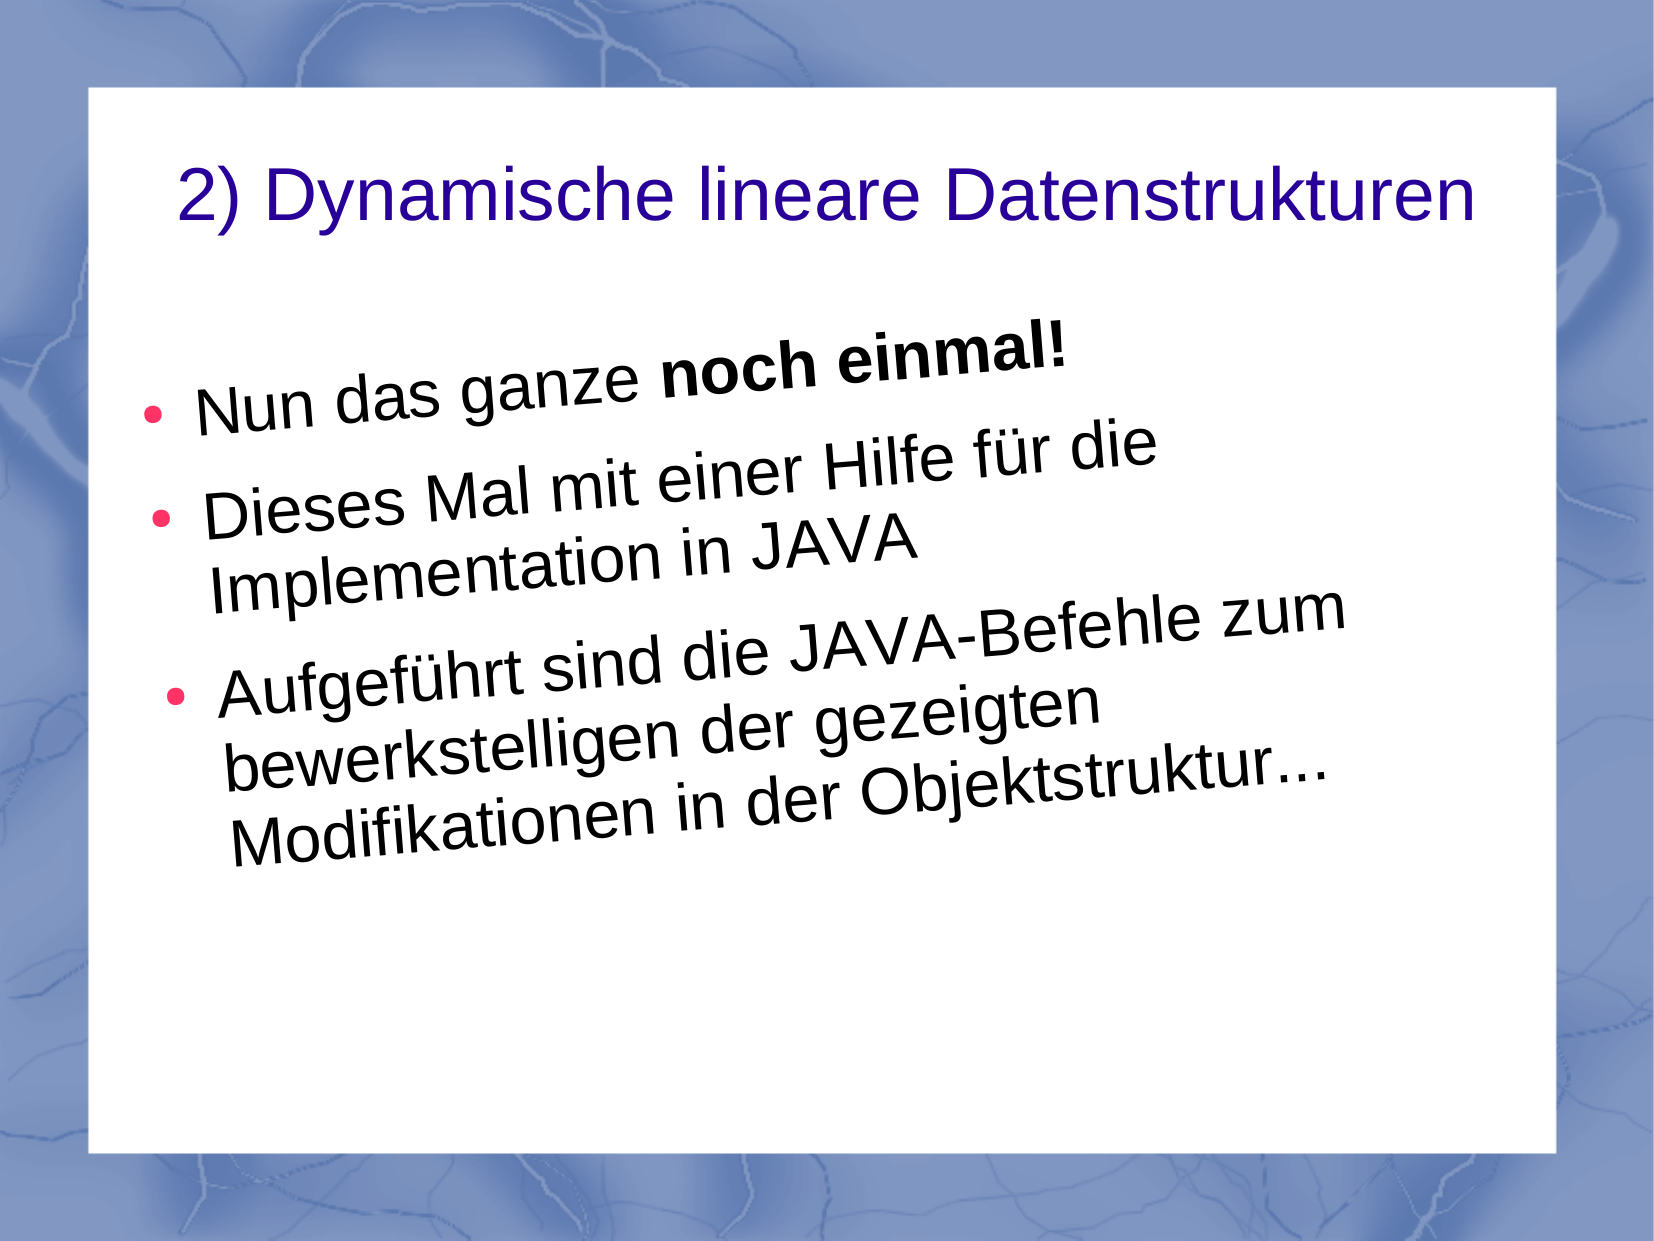

# 2) Dynamische lineare Datenstrukturen
Nun das ganze noch einmal!
Dieses Mal mit einer Hilfe für die Implementation in JAVA
Aufgeführt sind die JAVA-Befehle zum bewerkstelligen der gezeigten Modifikationen in der Objektstruktur...